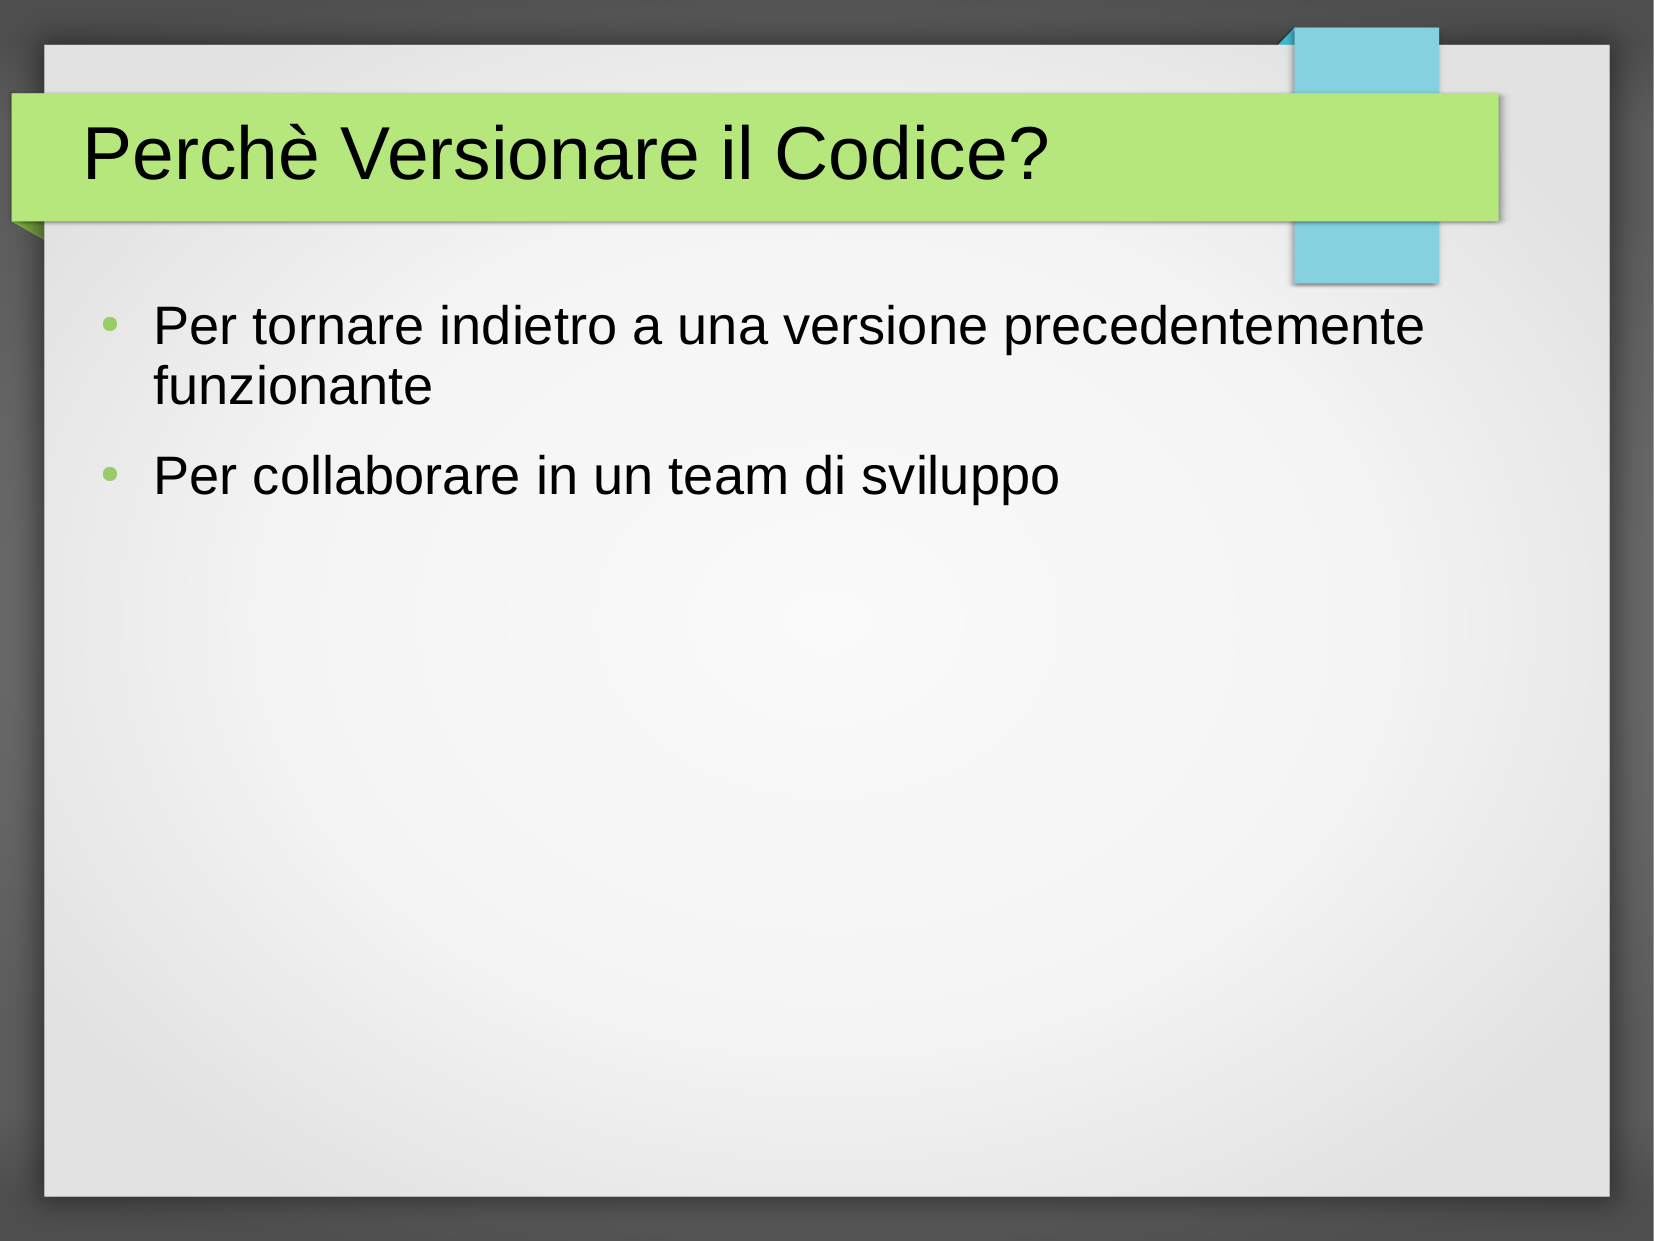

# Perchè Versionare il Codice?
Per tornare indietro a una versione precedentemente funzionante
Per collaborare in un team di sviluppo